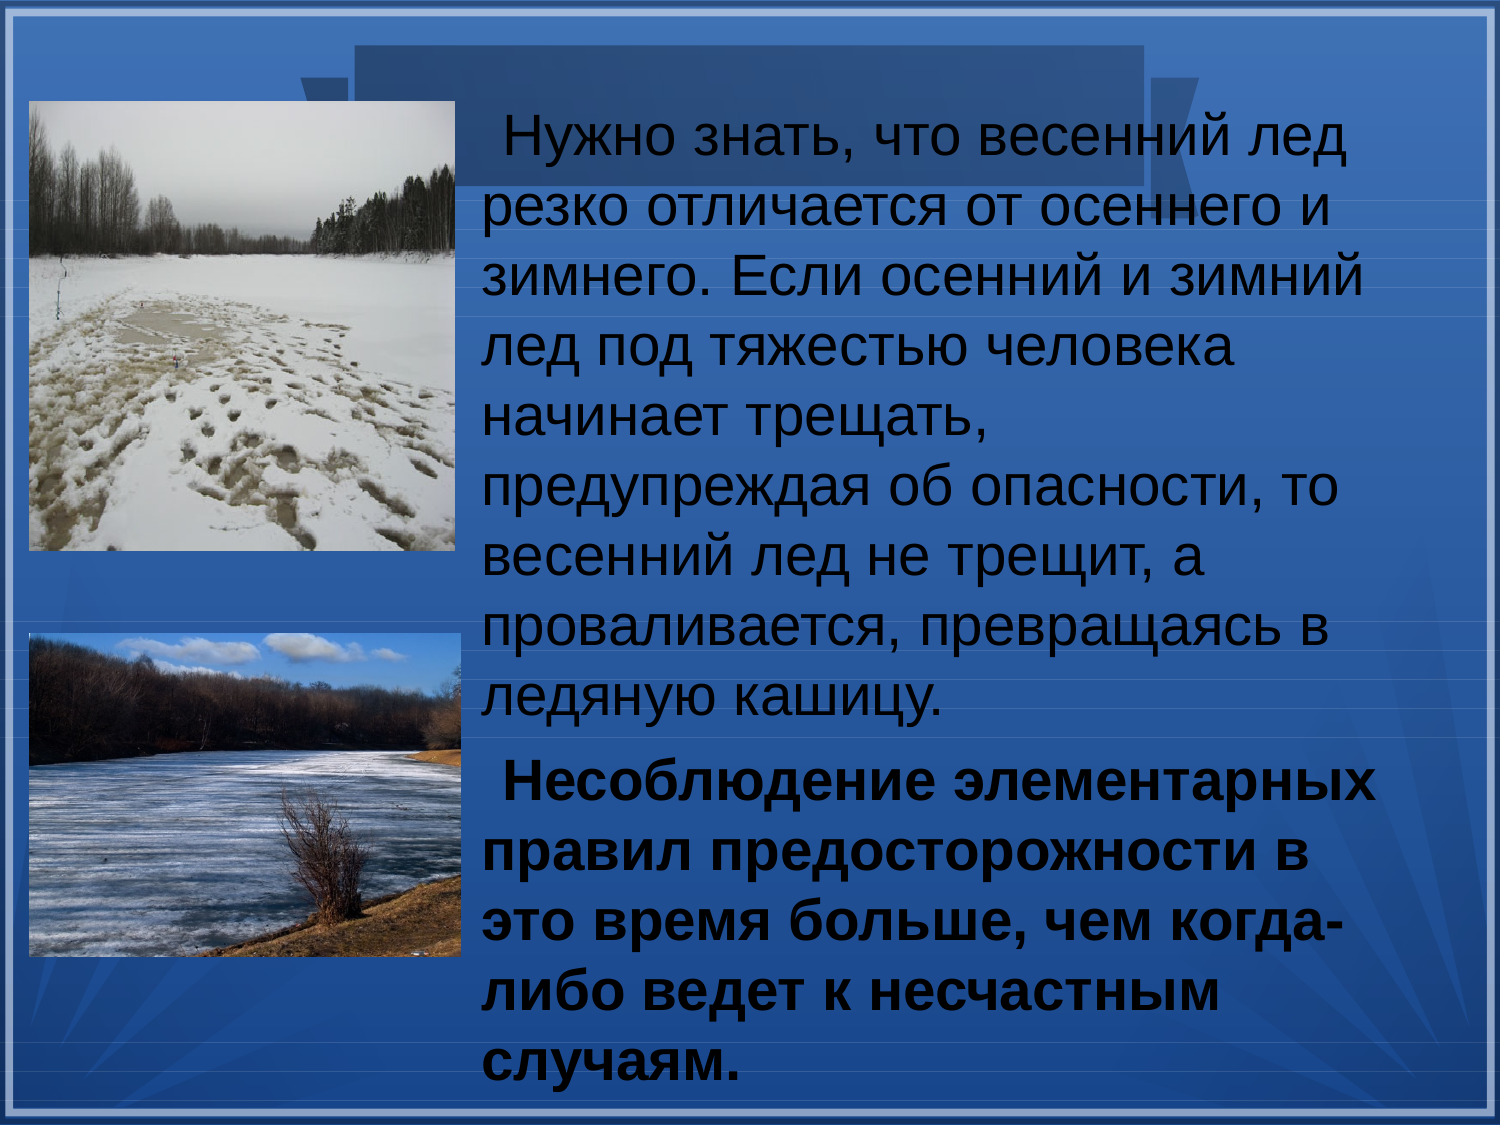

# Нужно знать, что весенний лед резко отличается от осеннего и зимнего. Если осенний и зимний лед под тяжестью человека начинает трещать, предупреждая об опасности, то весенний лед не трещит, а проваливается, превращаясь в ледяную кашицу.
Несоблюдение элементарных правил предосторожности в это время больше, чем когда-либо ведет к несчастным случаям.